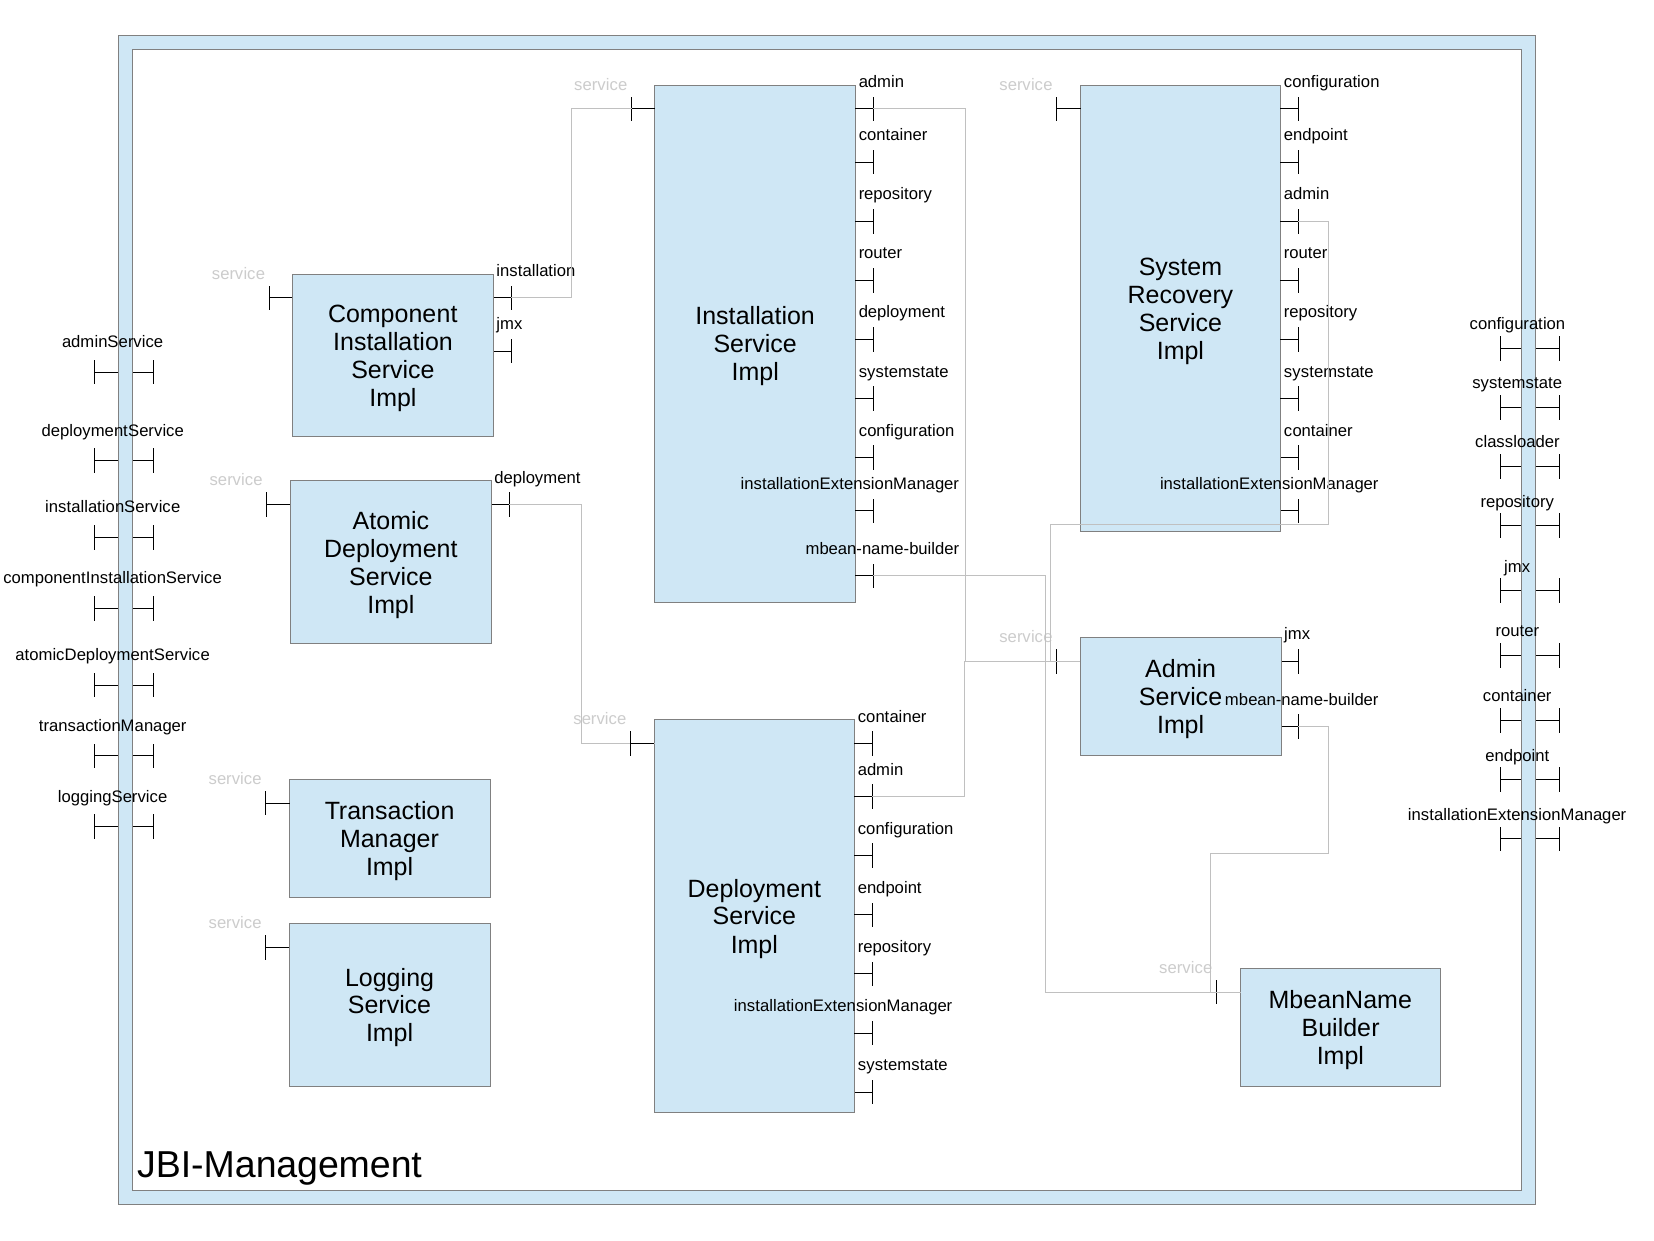

admin
configuration
service
service
Installation
Service
Impl
System
Recovery
Service
Impl
container
endpoint
repository
admin
router
router
installation
service
Component
Installation
Service
Impl
deployment
repository
configuration
jmx
adminService
systemstate
systemstate
systemstate
deploymentService
configuration
container
classloader
deployment
service
installationExtensionManager
installationExtensionManager
Atomic
Deployment
Service
Impl
repository
installationService
mbean-name-builder
jmx
componentInstallationService
router
jmx
service
atomicDeploymentService
Admin
Service
Impl
container
mbean-name-builder
container
service
transactionManager
Deployment
Service
Impl
endpoint
admin
service
loggingService
Transaction
Manager
Impl
installationExtensionManager
configuration
endpoint
service
Logging
Service
Impl
repository
service
MbeanName
Builder
Impl
installationExtensionManager
systemstate
JBI-Management